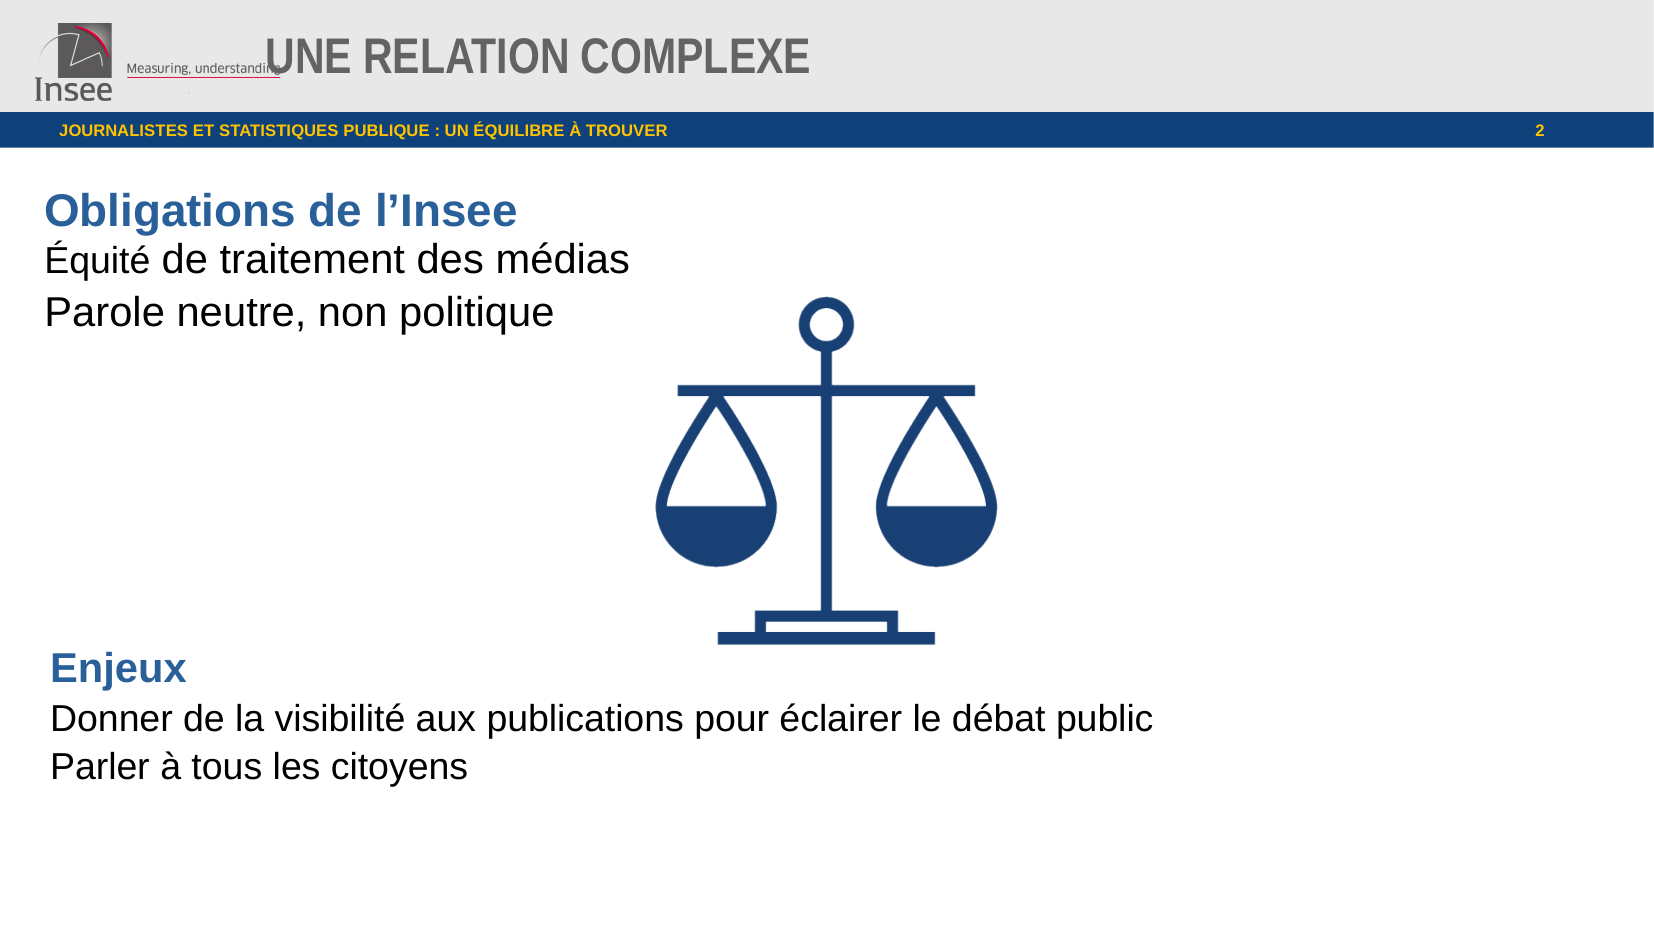

# Une relation complexe
Journalistes et statistiques publique : un équilibre à trouver
Obligations de l’Insee
Équité de traitement des médias
Parole neutre, non politique
Enjeux
Donner de la visibilité aux publications pour éclairer le débat public
Parler à tous les citoyens